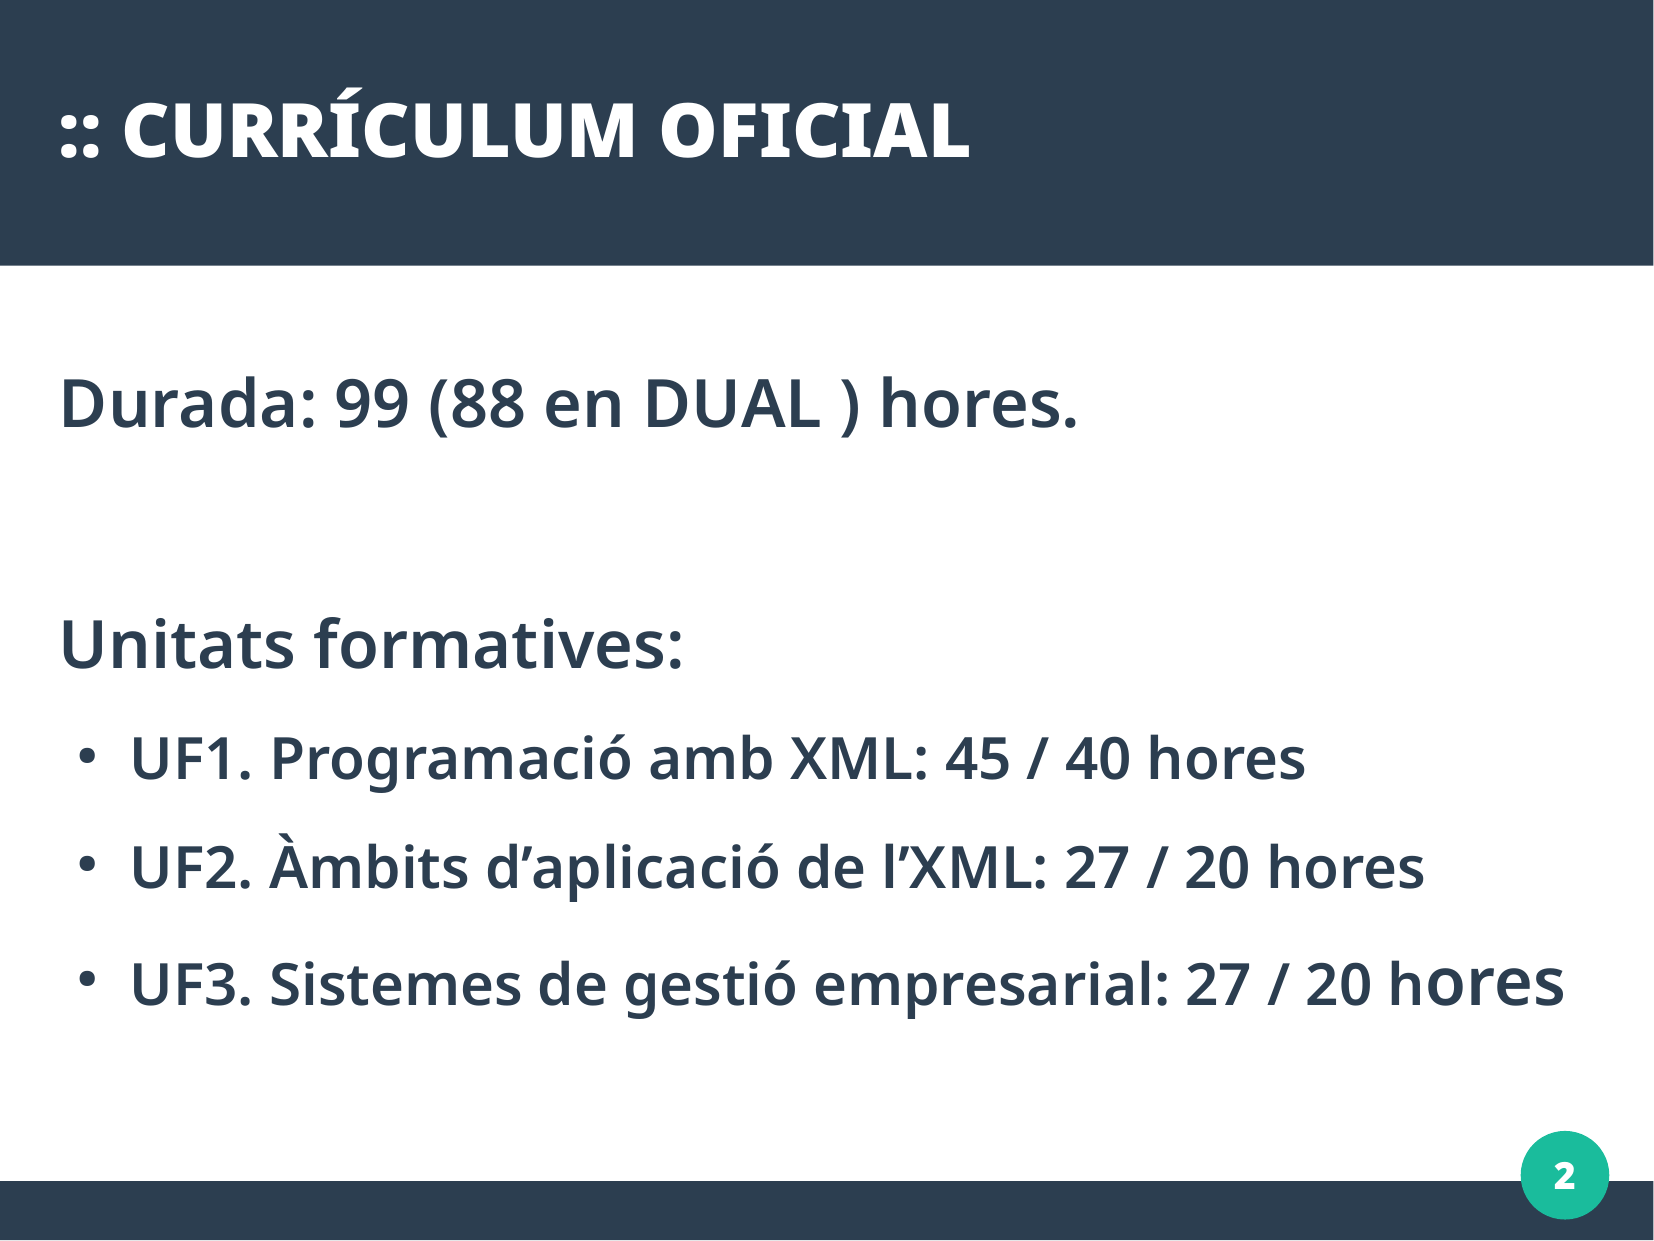

# :: CURRÍCULUM OFICIAL
Durada: 99 (88 en DUAL ) hores.
Unitats formatives:
UF1. Programació amb XML: 45 / 40 hores
UF2. Àmbits d’aplicació de l’XML: 27 / 20 hores
UF3. Sistemes de gestió empresarial: 27 / 20 hores
2